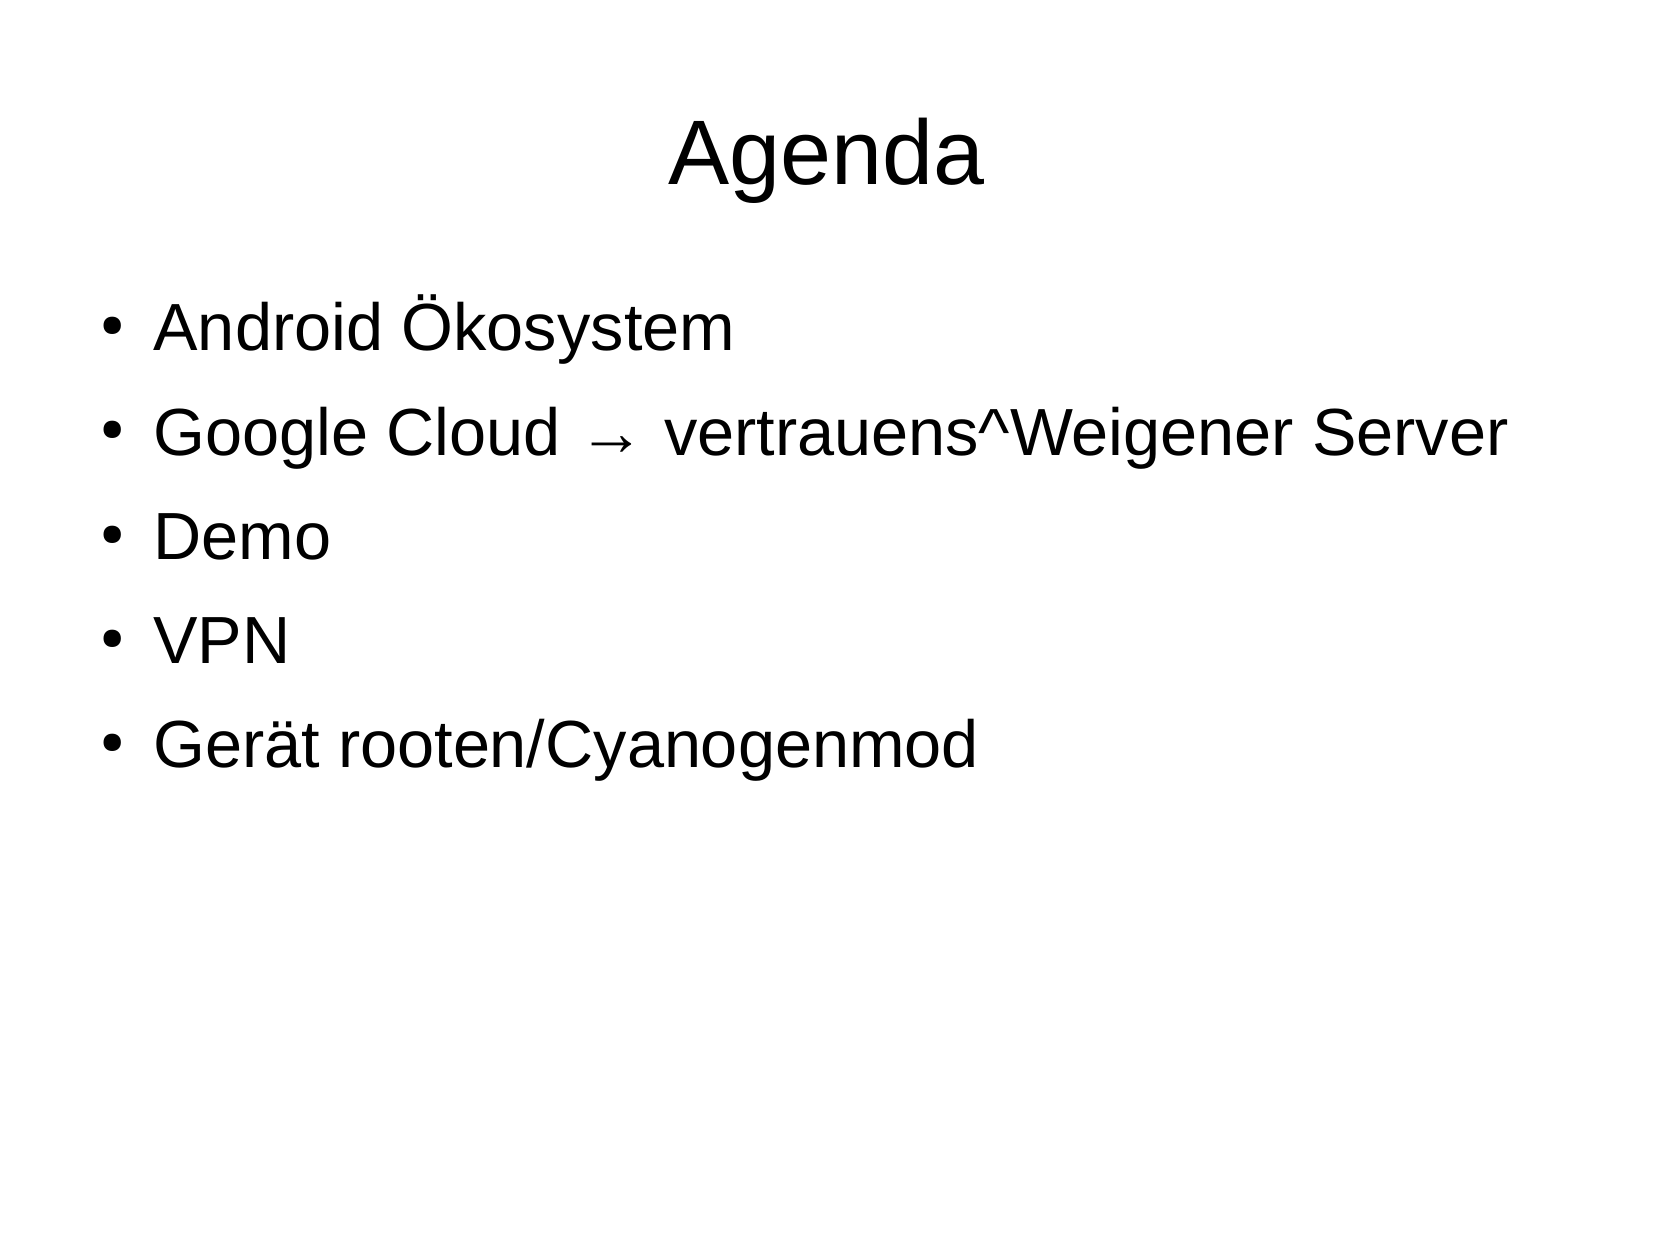

# Agenda
Android Ökosystem
Google Cloud → vertrauens^Weigener Server
Demo
VPN
Gerät rooten/Cyanogenmod